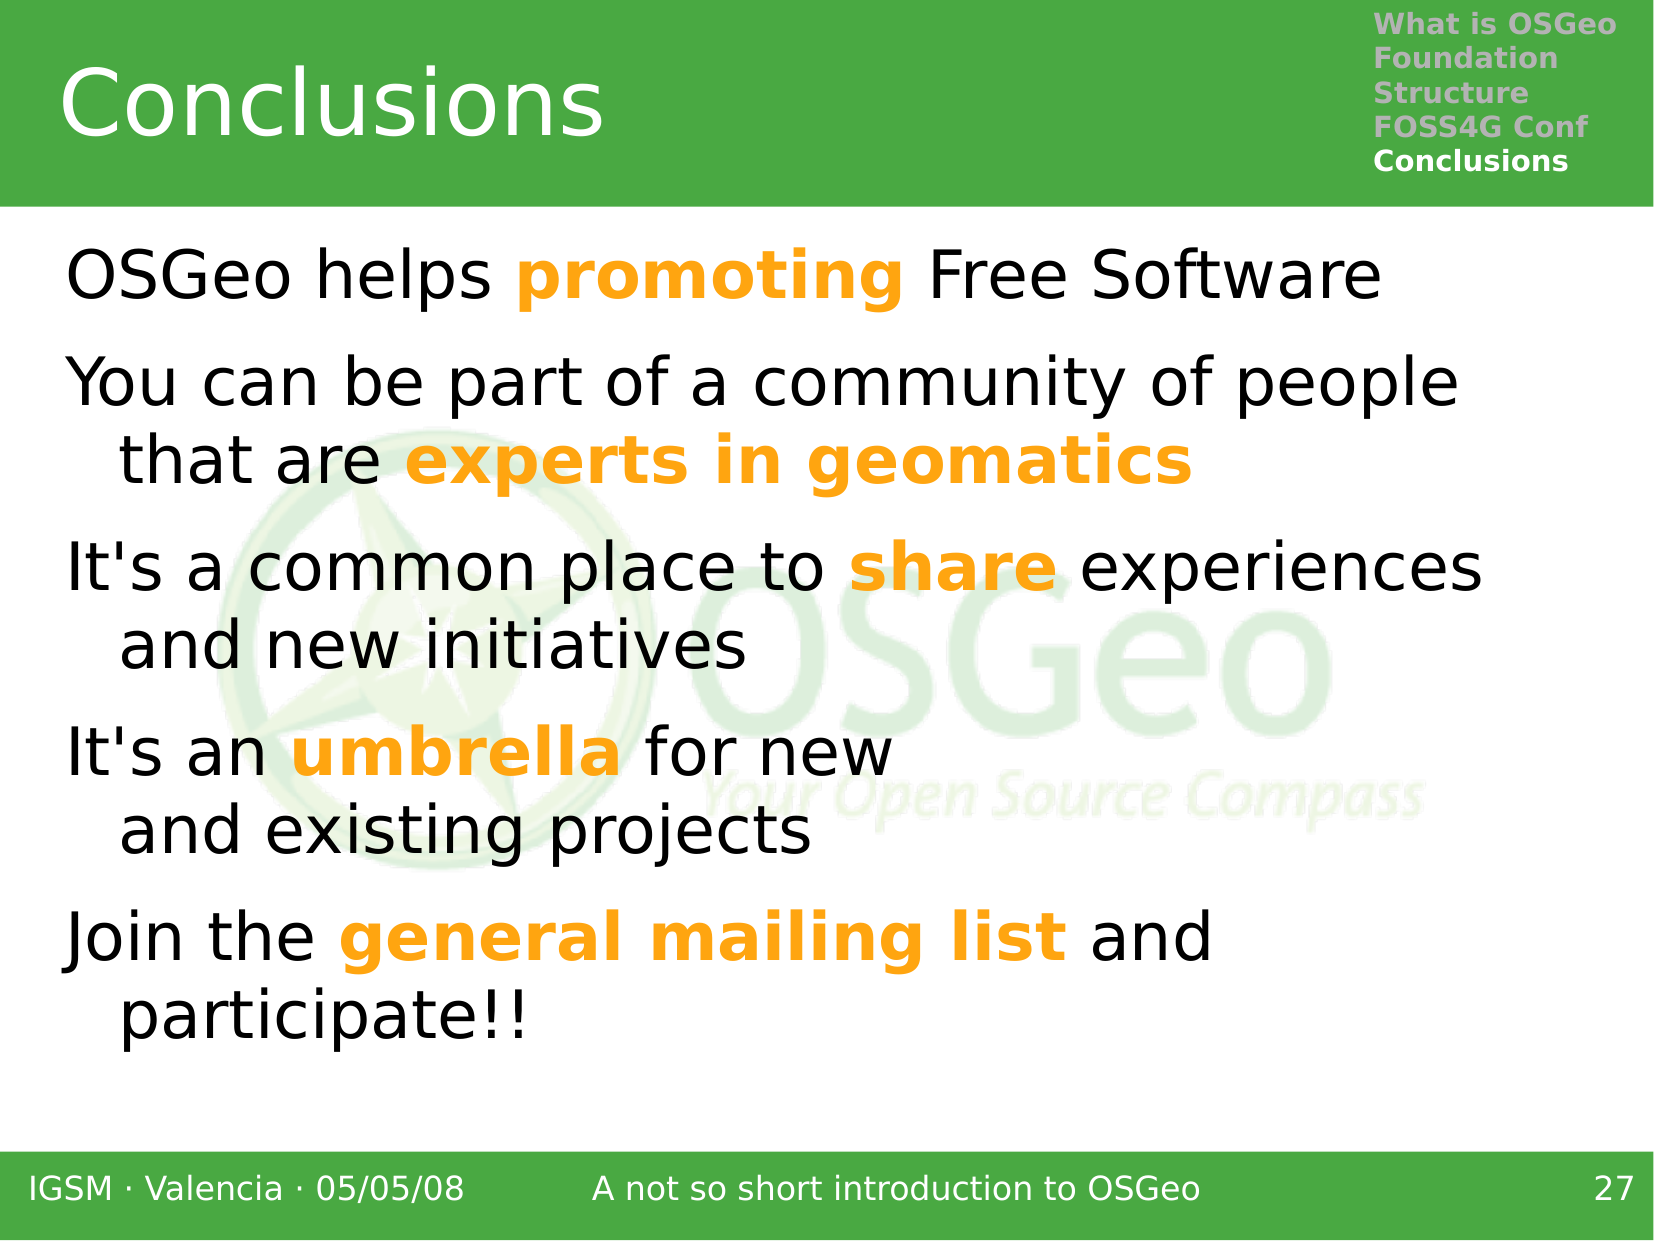

What is OSGeo
Foundation Structure
FOSS4G Conf
Conclusions
# Conclusions
OSGeo helps promoting Free Software
You can be part of a community of people that are experts in geomatics
It's a common place to share experiences and new initiatives
It's an umbrella for new
and existing projects
Join the general mailing list and participate!!
IGSM · Valencia · 05/05/08
A not so short introduction to OSGeo
27